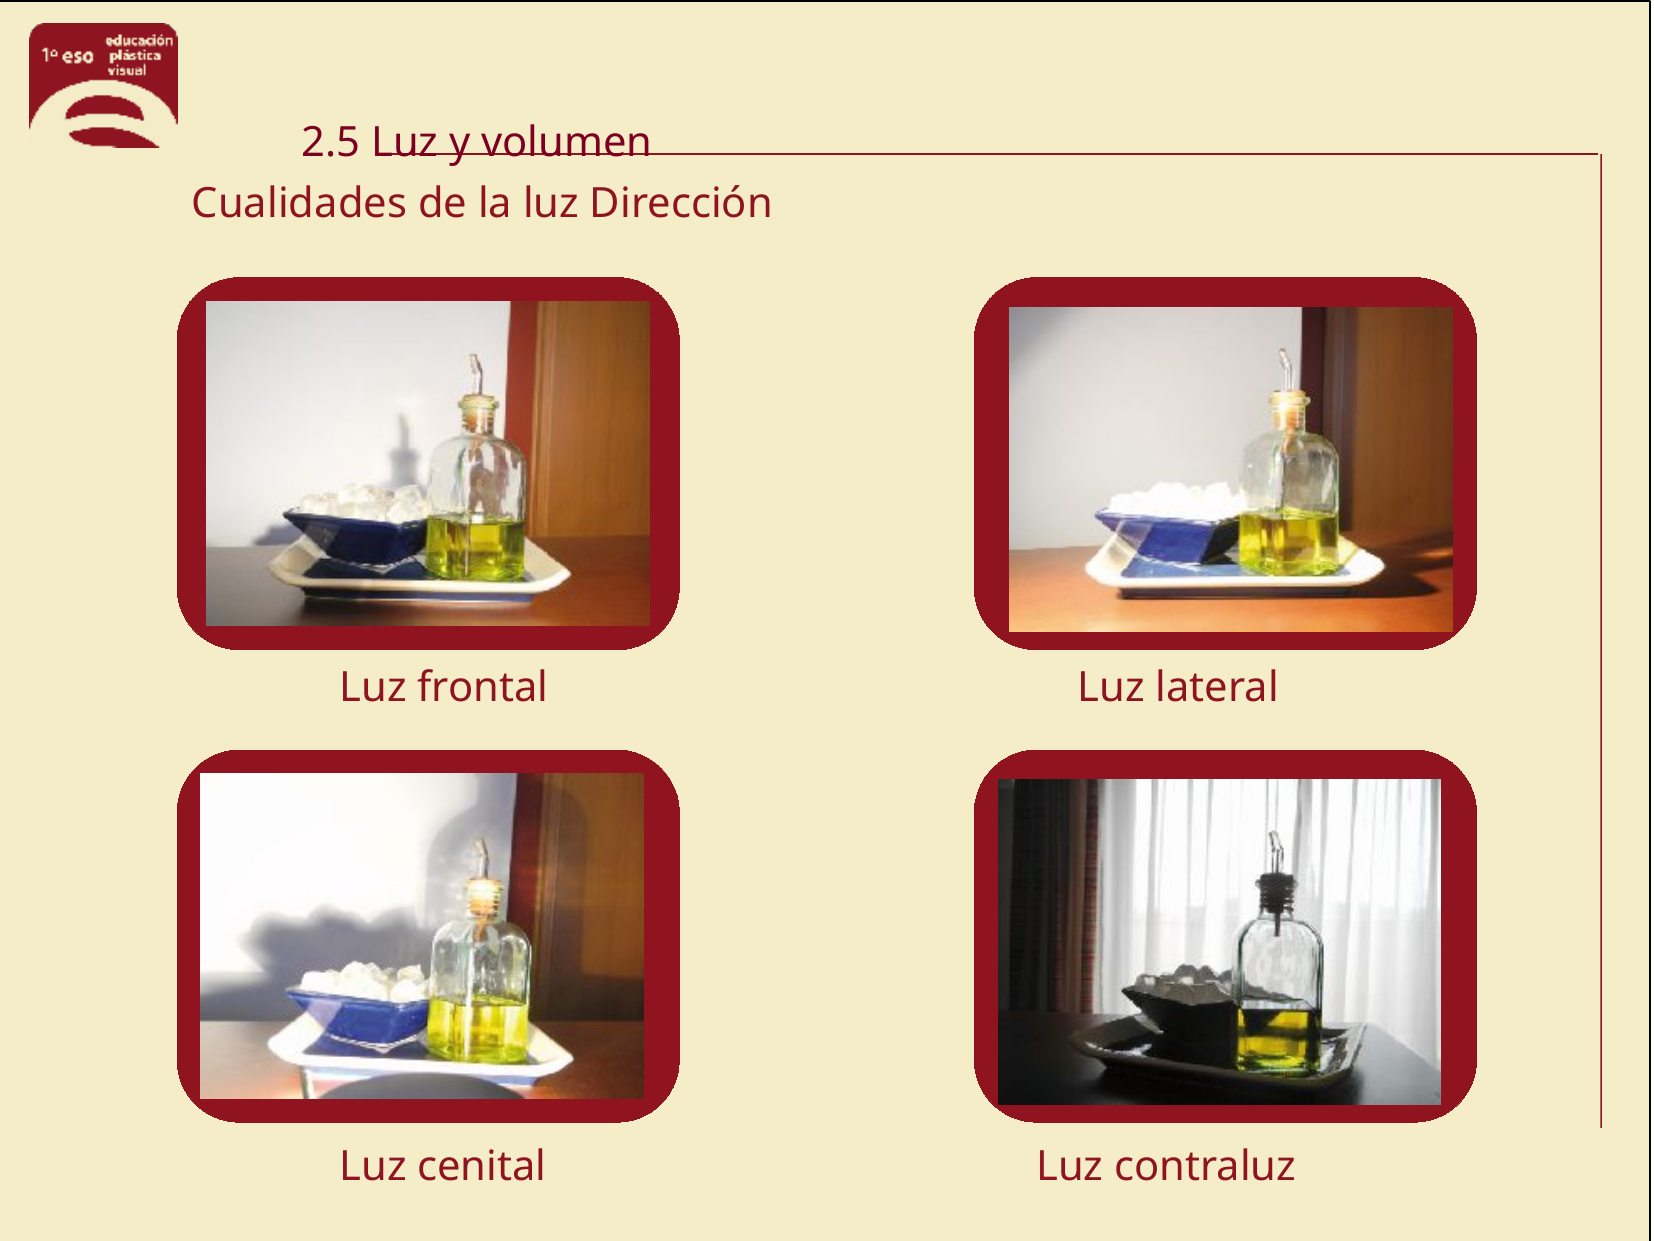

2.5 Luz y volumen
Cualidades de la luz Dirección
#
 		Luz frontal								Luz lateral
 		Luz cenital							 Luz contraluz